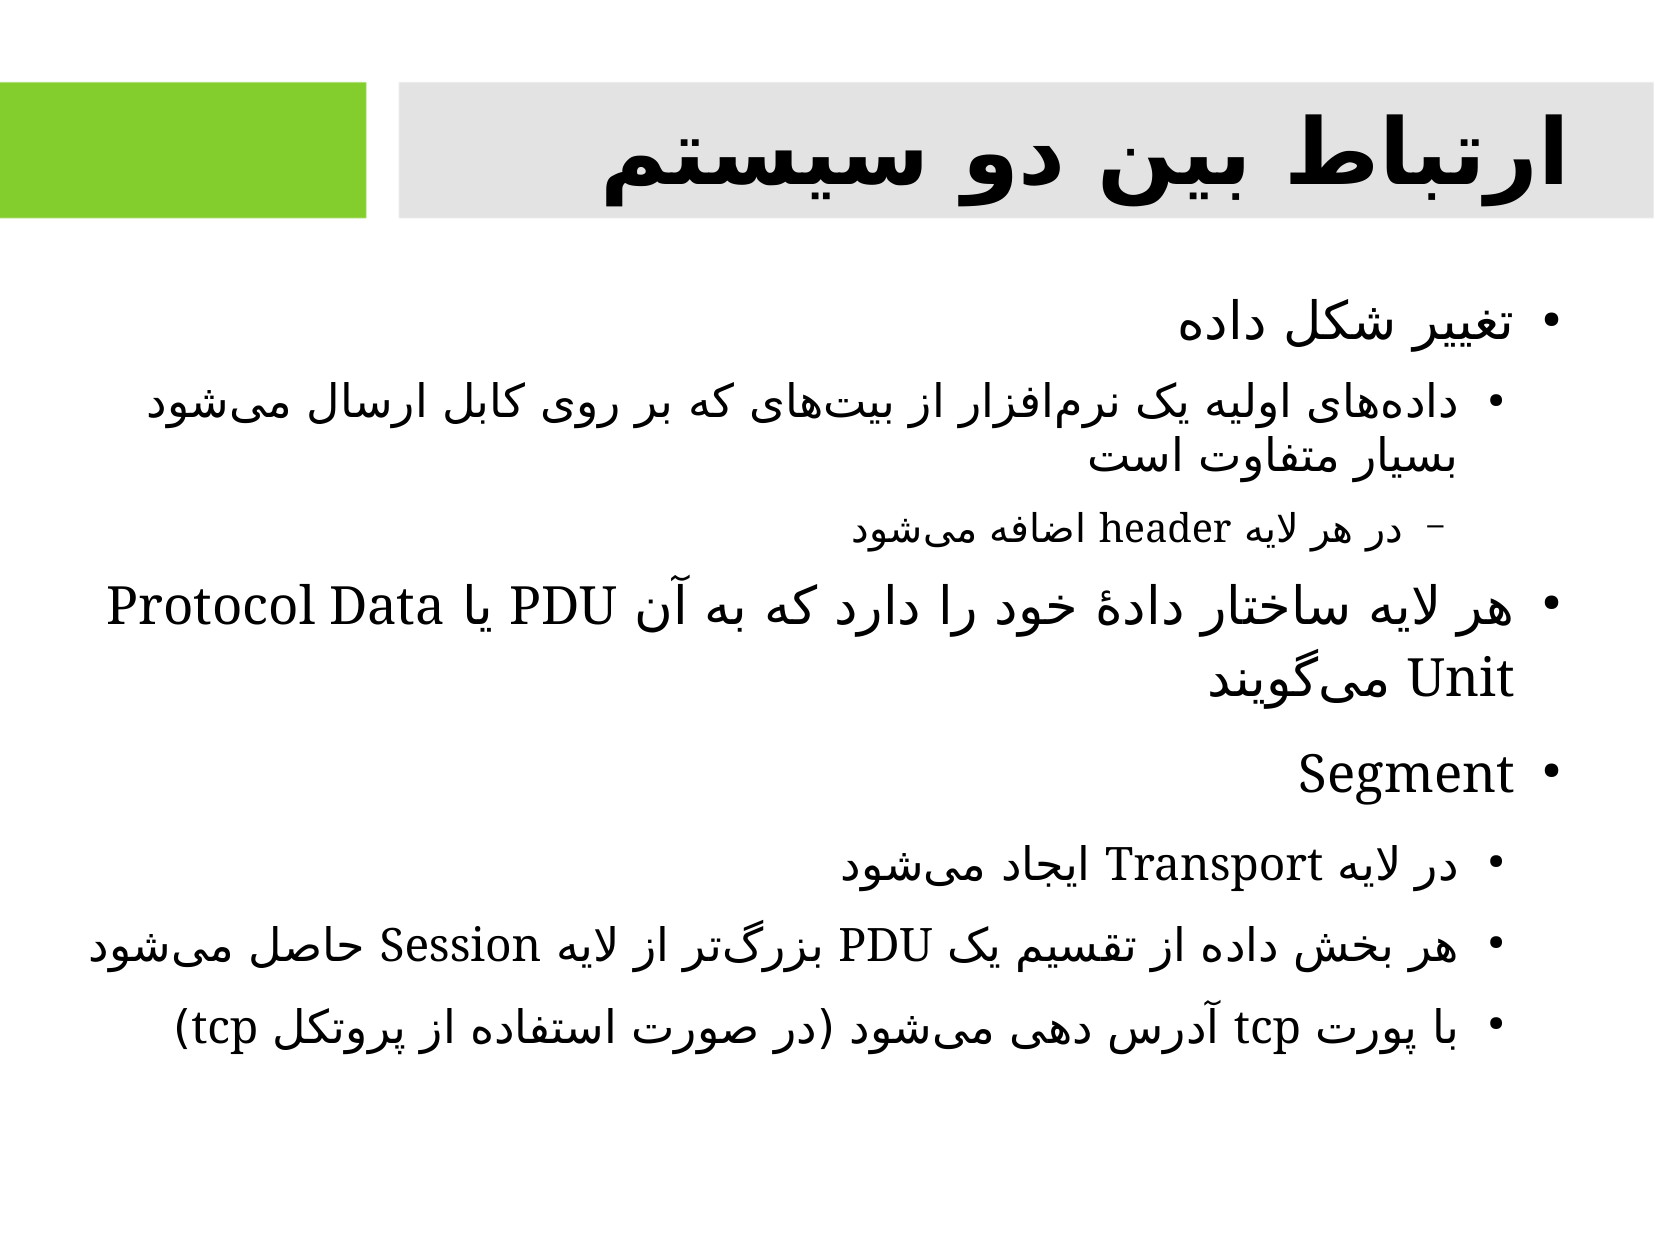

# ارتباط بین دو سیستم
تغییر شکل داده
داده‌های اولیه یک نرم‌افزار از بیت‌های که بر روی کابل ارسال می‌شود بسیار متفاوت است
در هر لایه header اضافه می‌شود
هر لایه ساختار دادهٔ خود را دارد که به آن PDU یا Protocol Data Unit می‌گویند
Segment
در لایه Transport ایجاد می‌شود
هر بخش داده از تقسیم یک PDU بزرگ‌تر از لایه Session حاصل می‌شود
با پورت tcp آدرس دهی می‌شود (در صورت استفاده از پروتکل tcp)